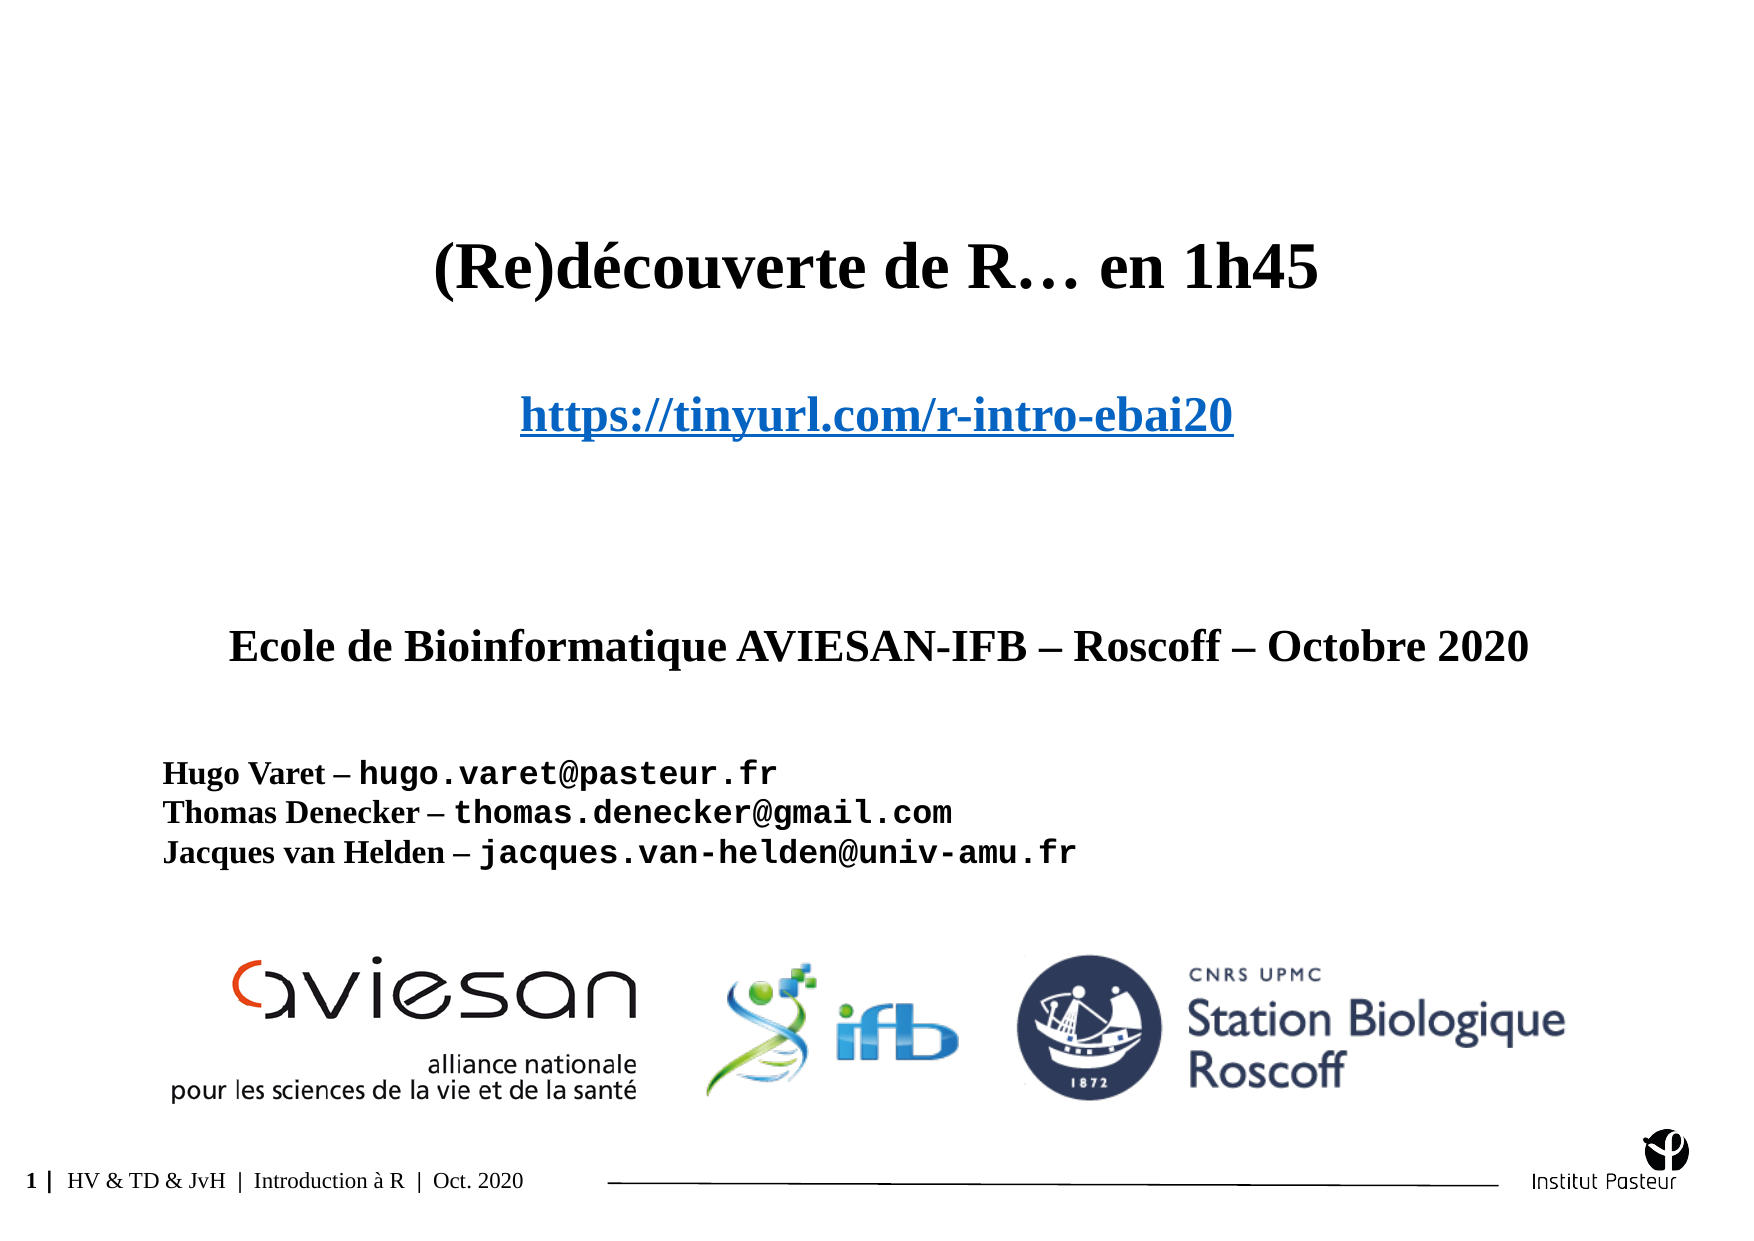

(Re)découverte de R… en 1h45
https://tinyurl.com/r-intro-ebai20
Ecole de Bioinformatique AVIESAN-IFB – Roscoff – Octobre 2020
Hugo Varet – hugo.varet@pasteur.fr
Thomas Denecker – thomas.denecker@gmail.com
Jacques van Helden – jacques.van-helden@univ-amu.fr